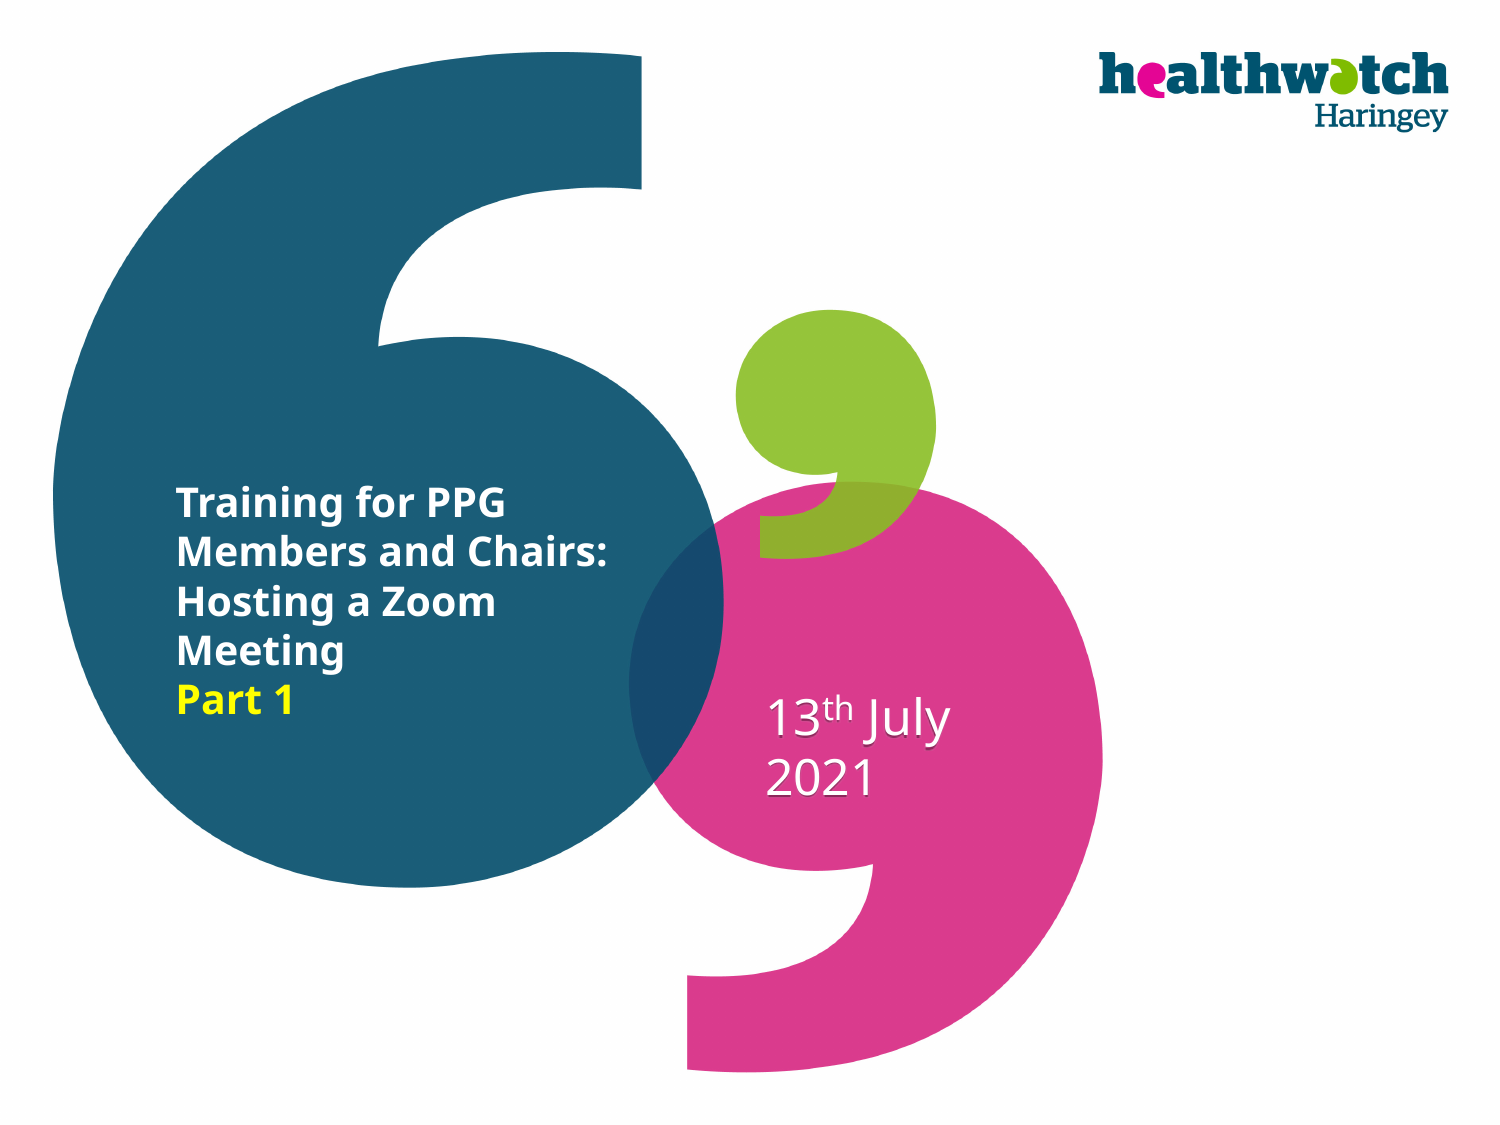

# Training for PPG Members and Chairs: Hosting a Zoom Meeting Part 1
13th July 2021